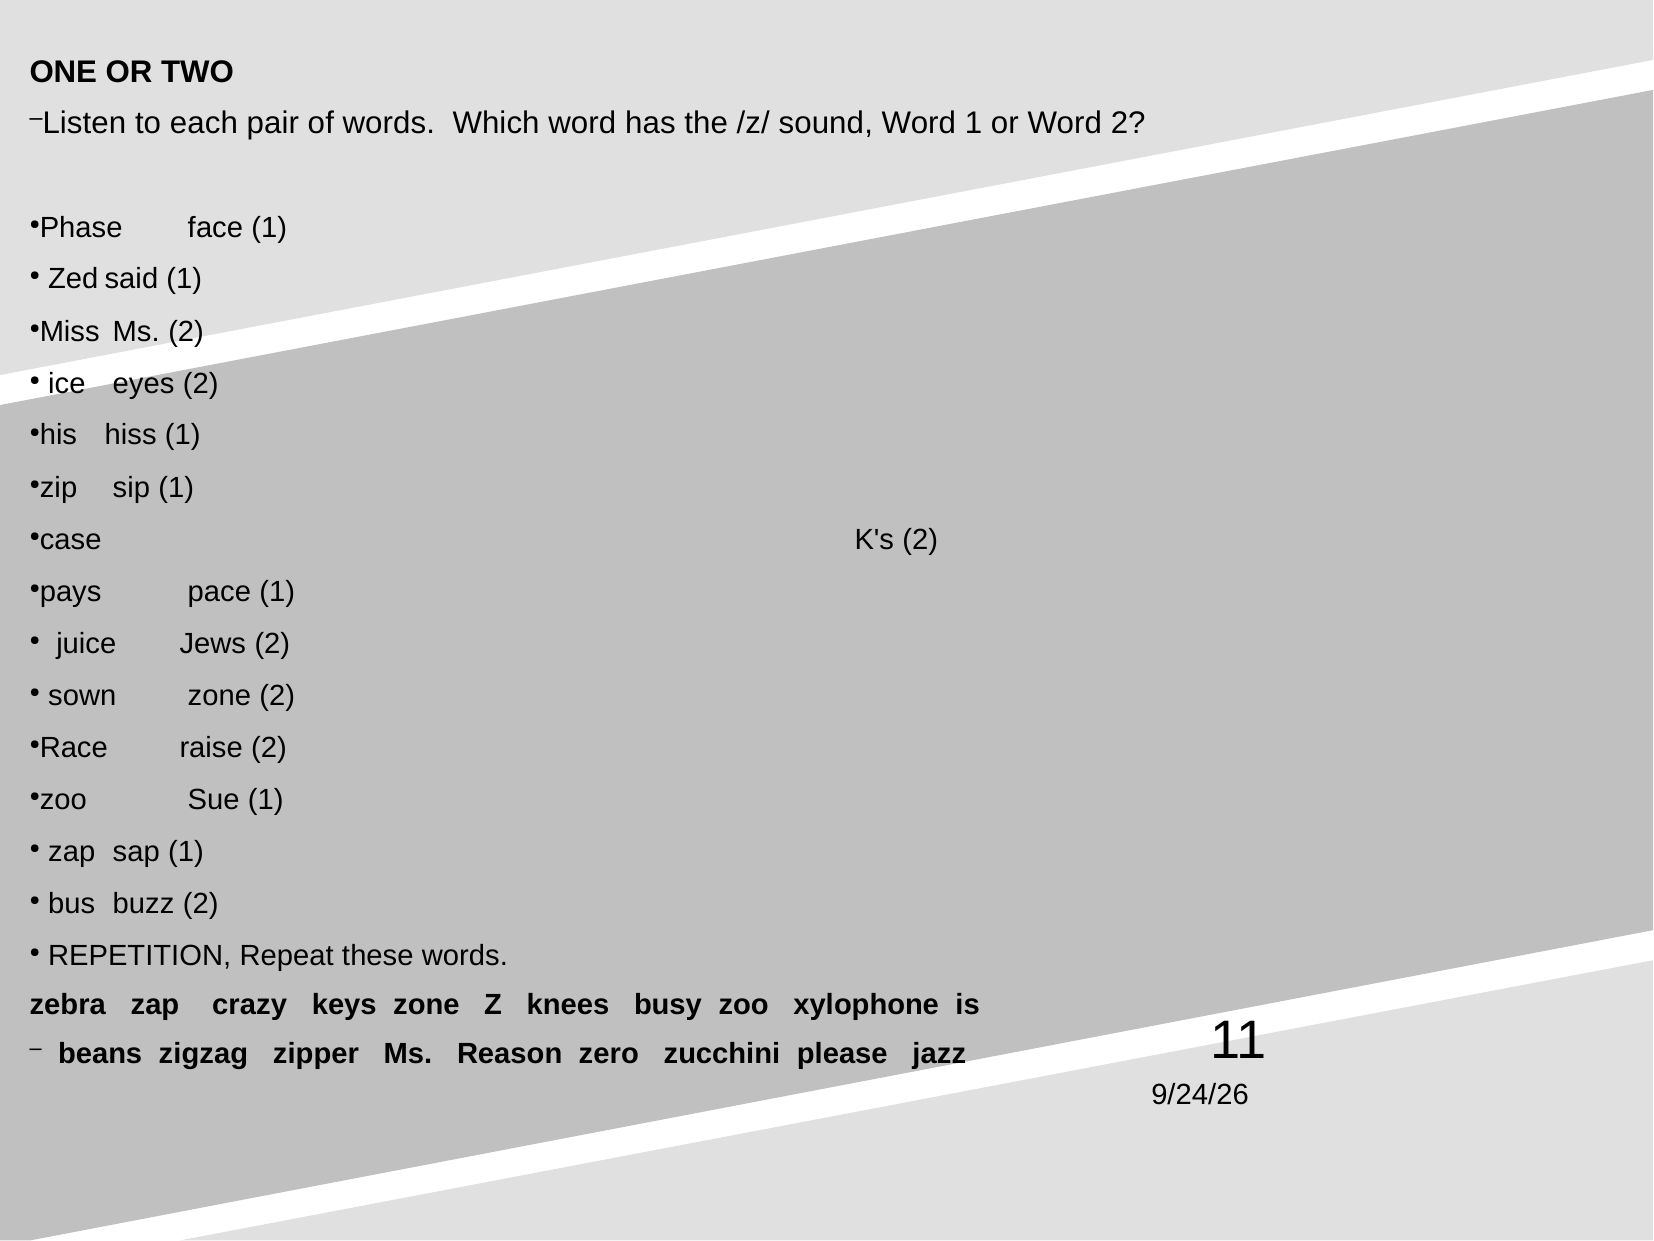

ONE OR TWO
Listen to each pair of words. Which word has the /z/ sound, Word 1 or Word 2?
Phase	 face (1)
 Zed	said (1)
Miss	 Ms. (2)
 ice 	 eyes (2)
his 	hiss (1)
zip 	 sip (1)
case 					 					K's (2)
pays 	 pace (1)
 juice 	Jews (2)
 sown 	 zone (2)
Race 	raise (2)
zoo 	 Sue (1)
 zap 	 sap (1)
 bus 	 buzz (2)
 REPETITION, Repeat these words.
zebra zap crazy keys zone Z knees busy zoo xylophone is
 beans zigzag zipper Ms. Reason zero zucchini please jazz
#